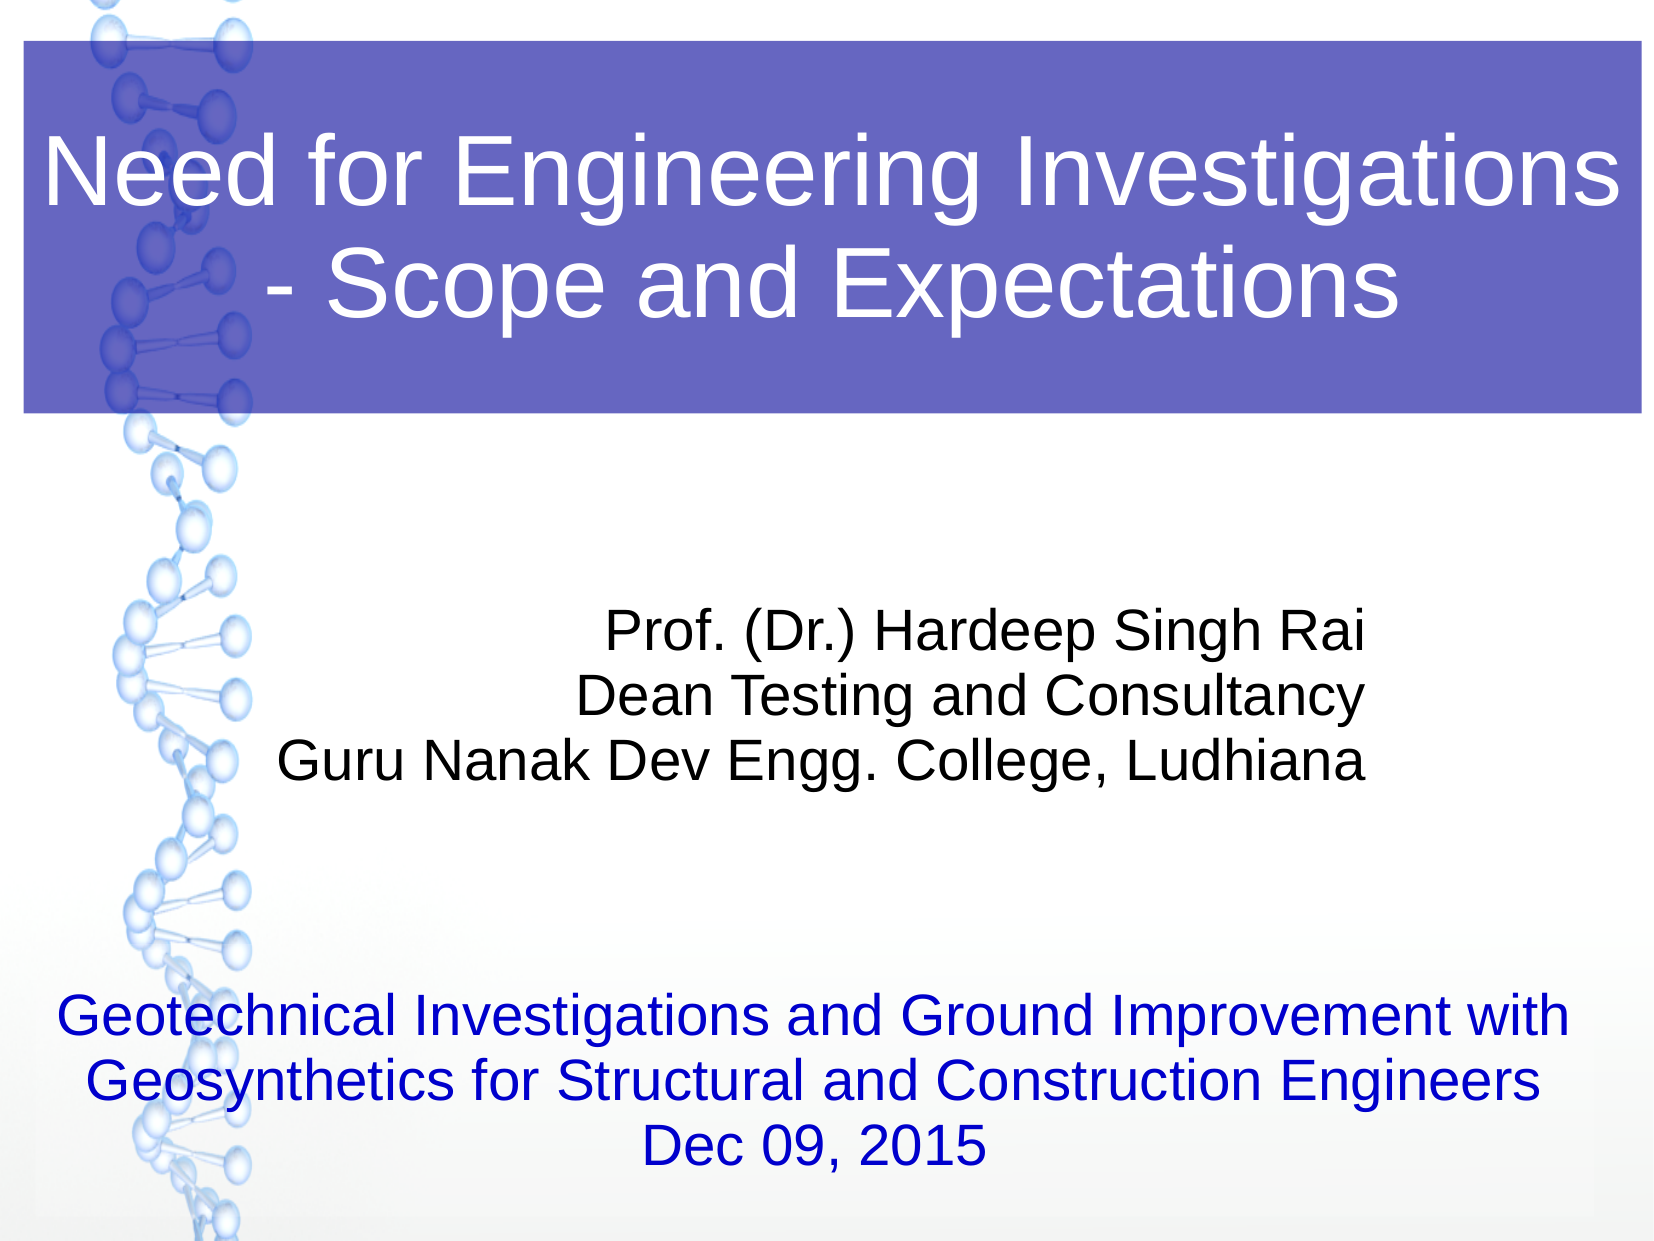

# Need for Engineering Investigations - Scope and Expectations
Prof. (Dr.) Hardeep Singh Rai
Dean Testing and Consultancy
Guru Nanak Dev Engg. College, Ludhiana
Geotechnical Investigations and Ground Improvement with Geosynthetics for Structural and Construction Engineers
Dec 09, 2015